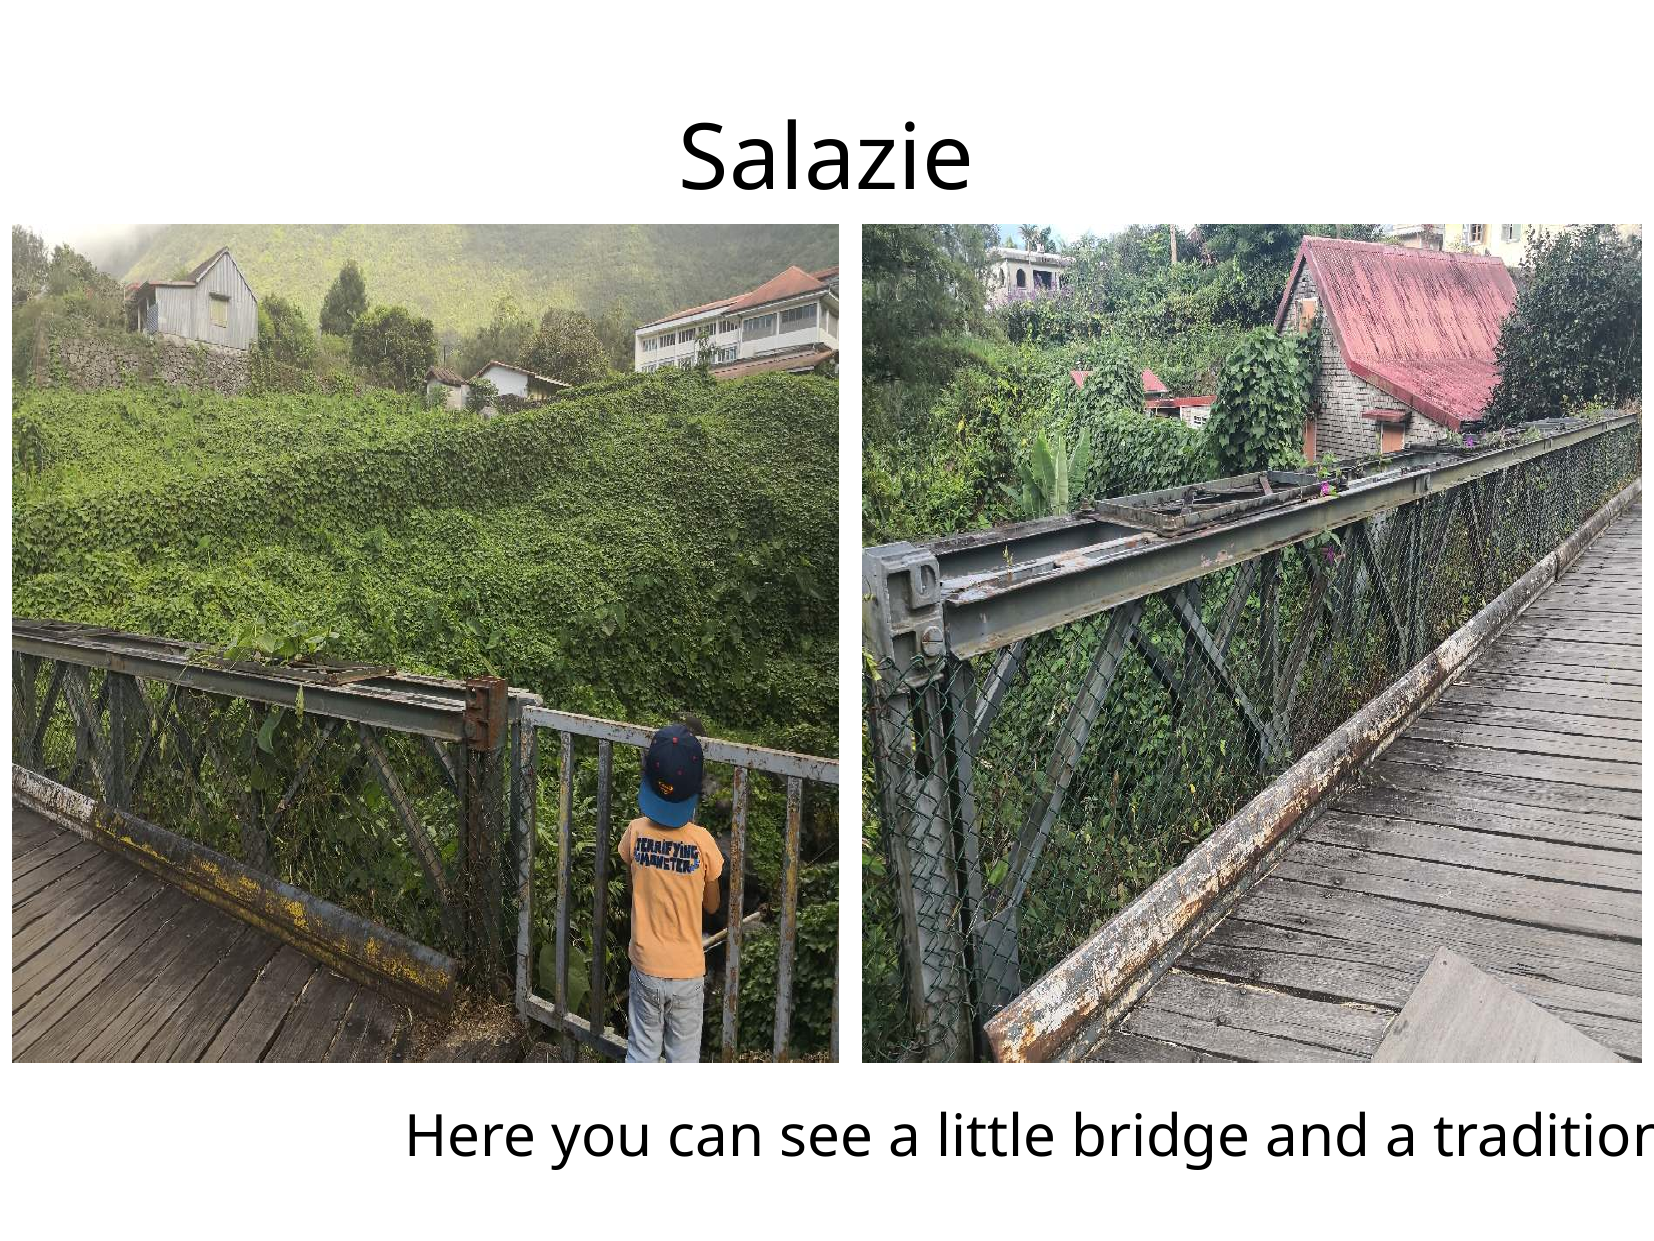

# Salazie
Here you can see a little bridge and a traditional house.